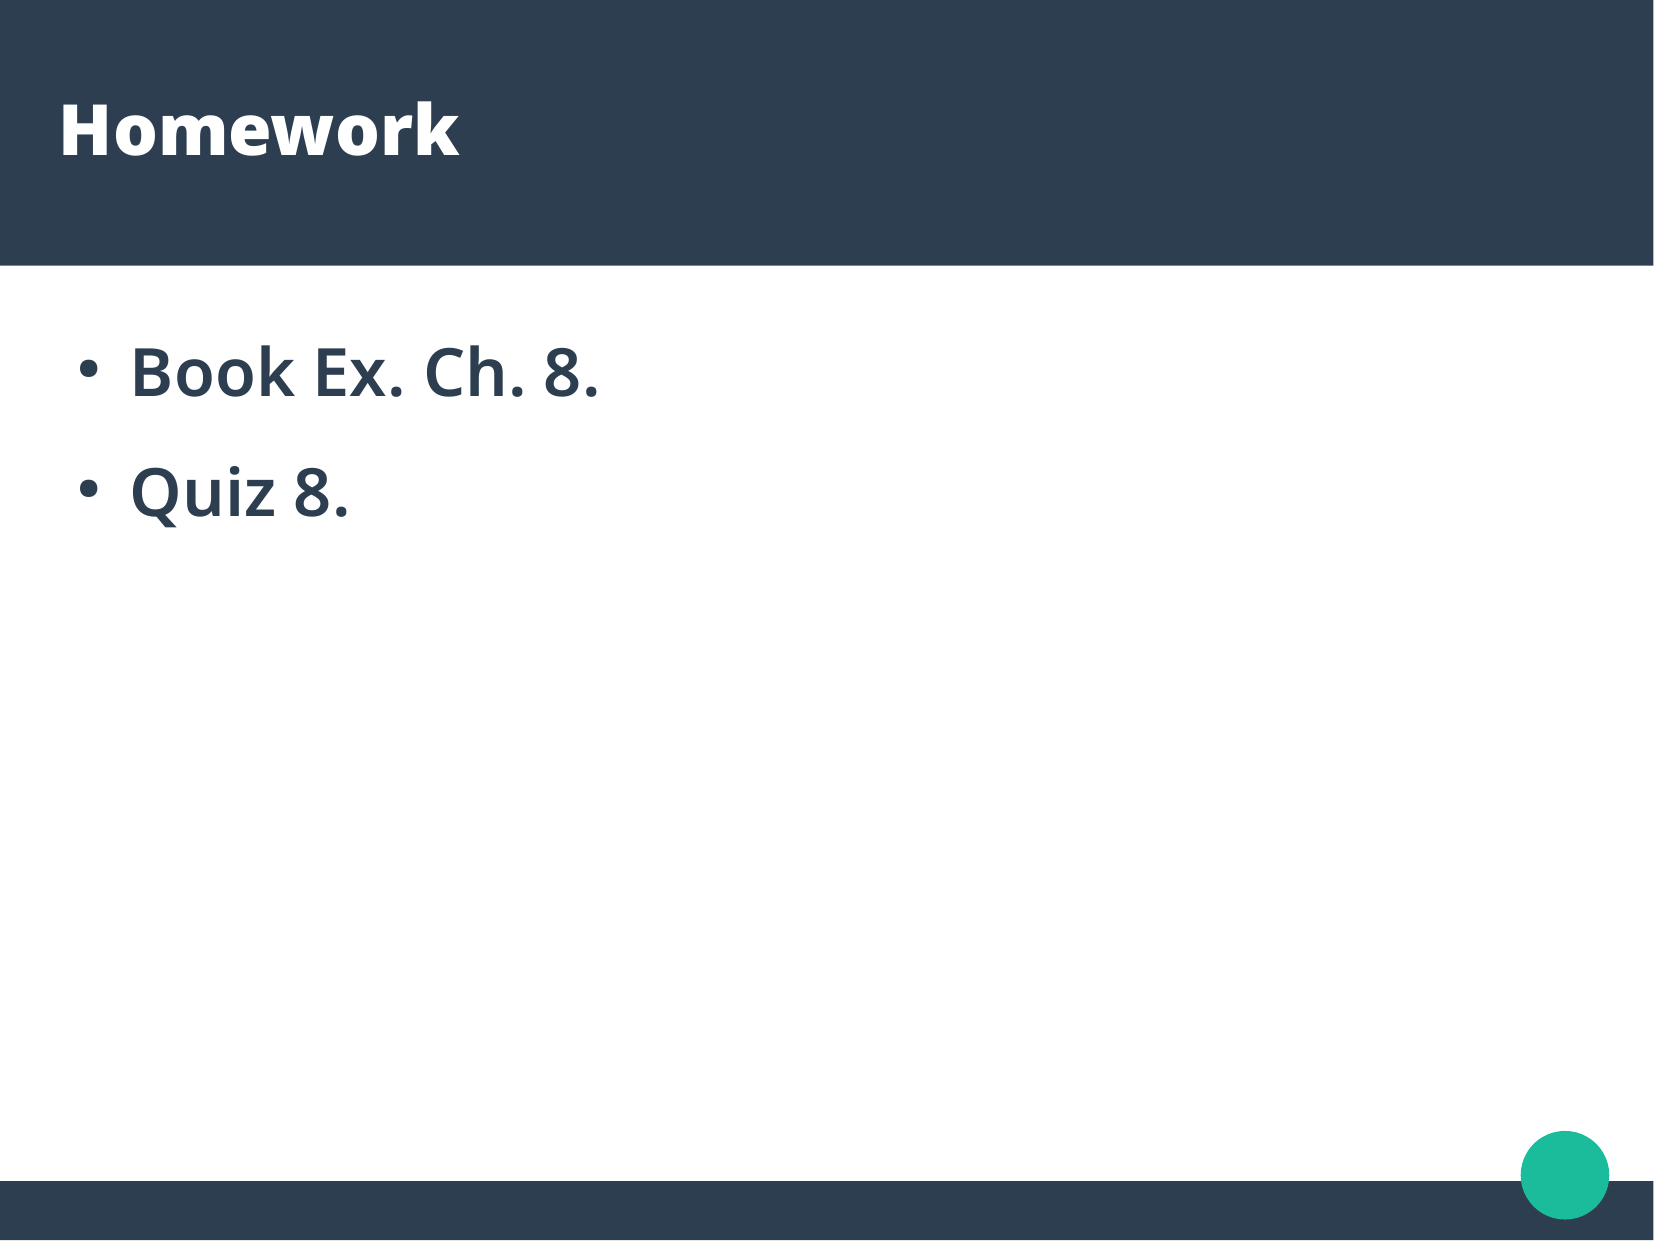

# Homework
Book Ex. Ch. 8.
Quiz 8.